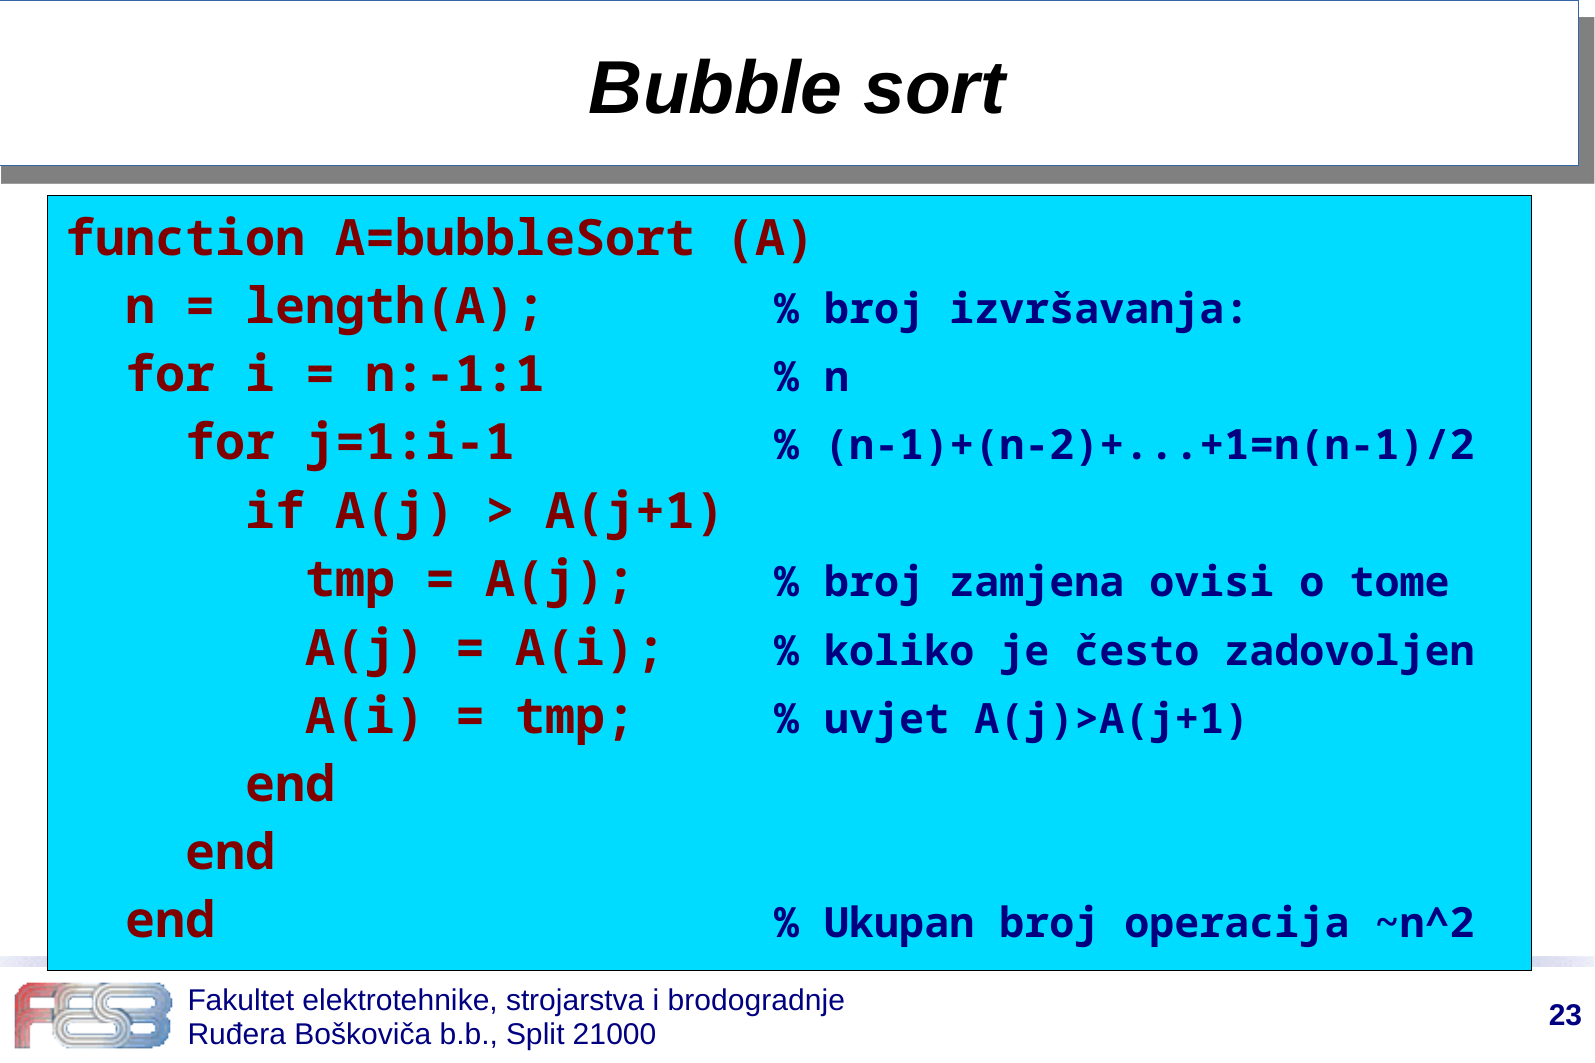

# Bubble sort
function A=bubbleSort (A)
 n = length(A);		% broj izvršavanja:
 for i = n:-1:1		% n
 for j=1:i-1			% (n-1)+(n-2)+...+1=n(n-1)/2
 if A(j) > A(j+1)
 tmp = A(j);		% broj zamjena ovisi o tome
 A(j) = A(i);	% koliko je često zadovoljen
 A(i) = tmp;		% uvjet A(j)>A(j+1)
 end
 end
 end					% Ukupan broj operacija ~n^2